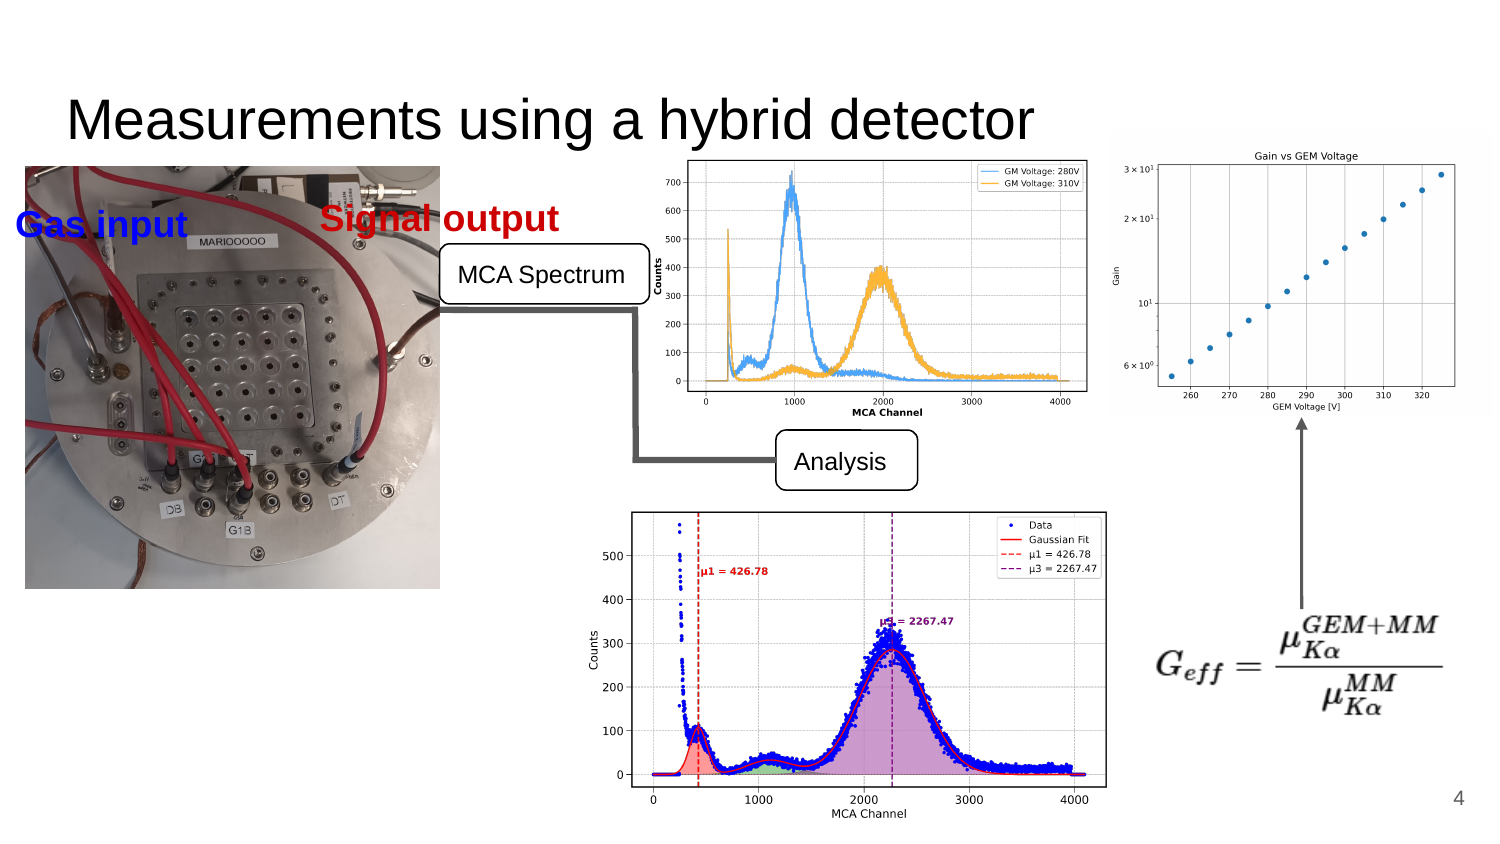

# Measurements using a hybrid detector
Signal output
Gas input
MCA Spectrum
Analysis